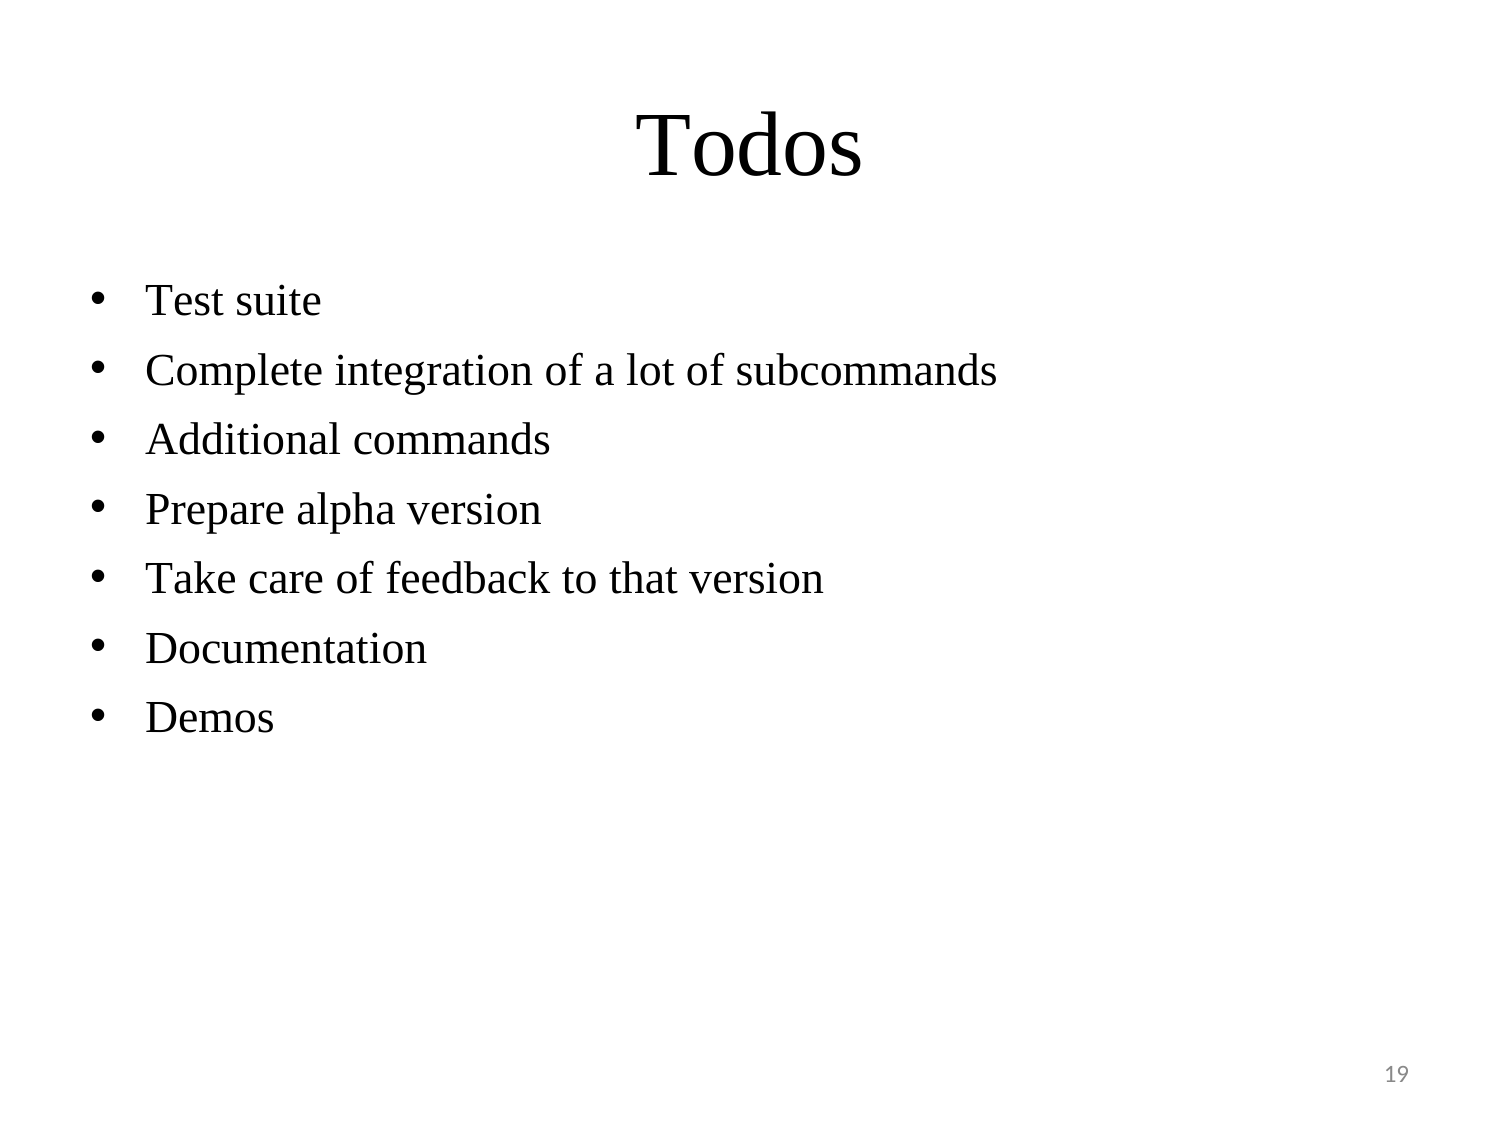

Todos‏
Test suite
Complete integration of a lot of subcommands
Additional commands
Prepare alpha version
Take care of feedback to that version
Documentation
Demos
19